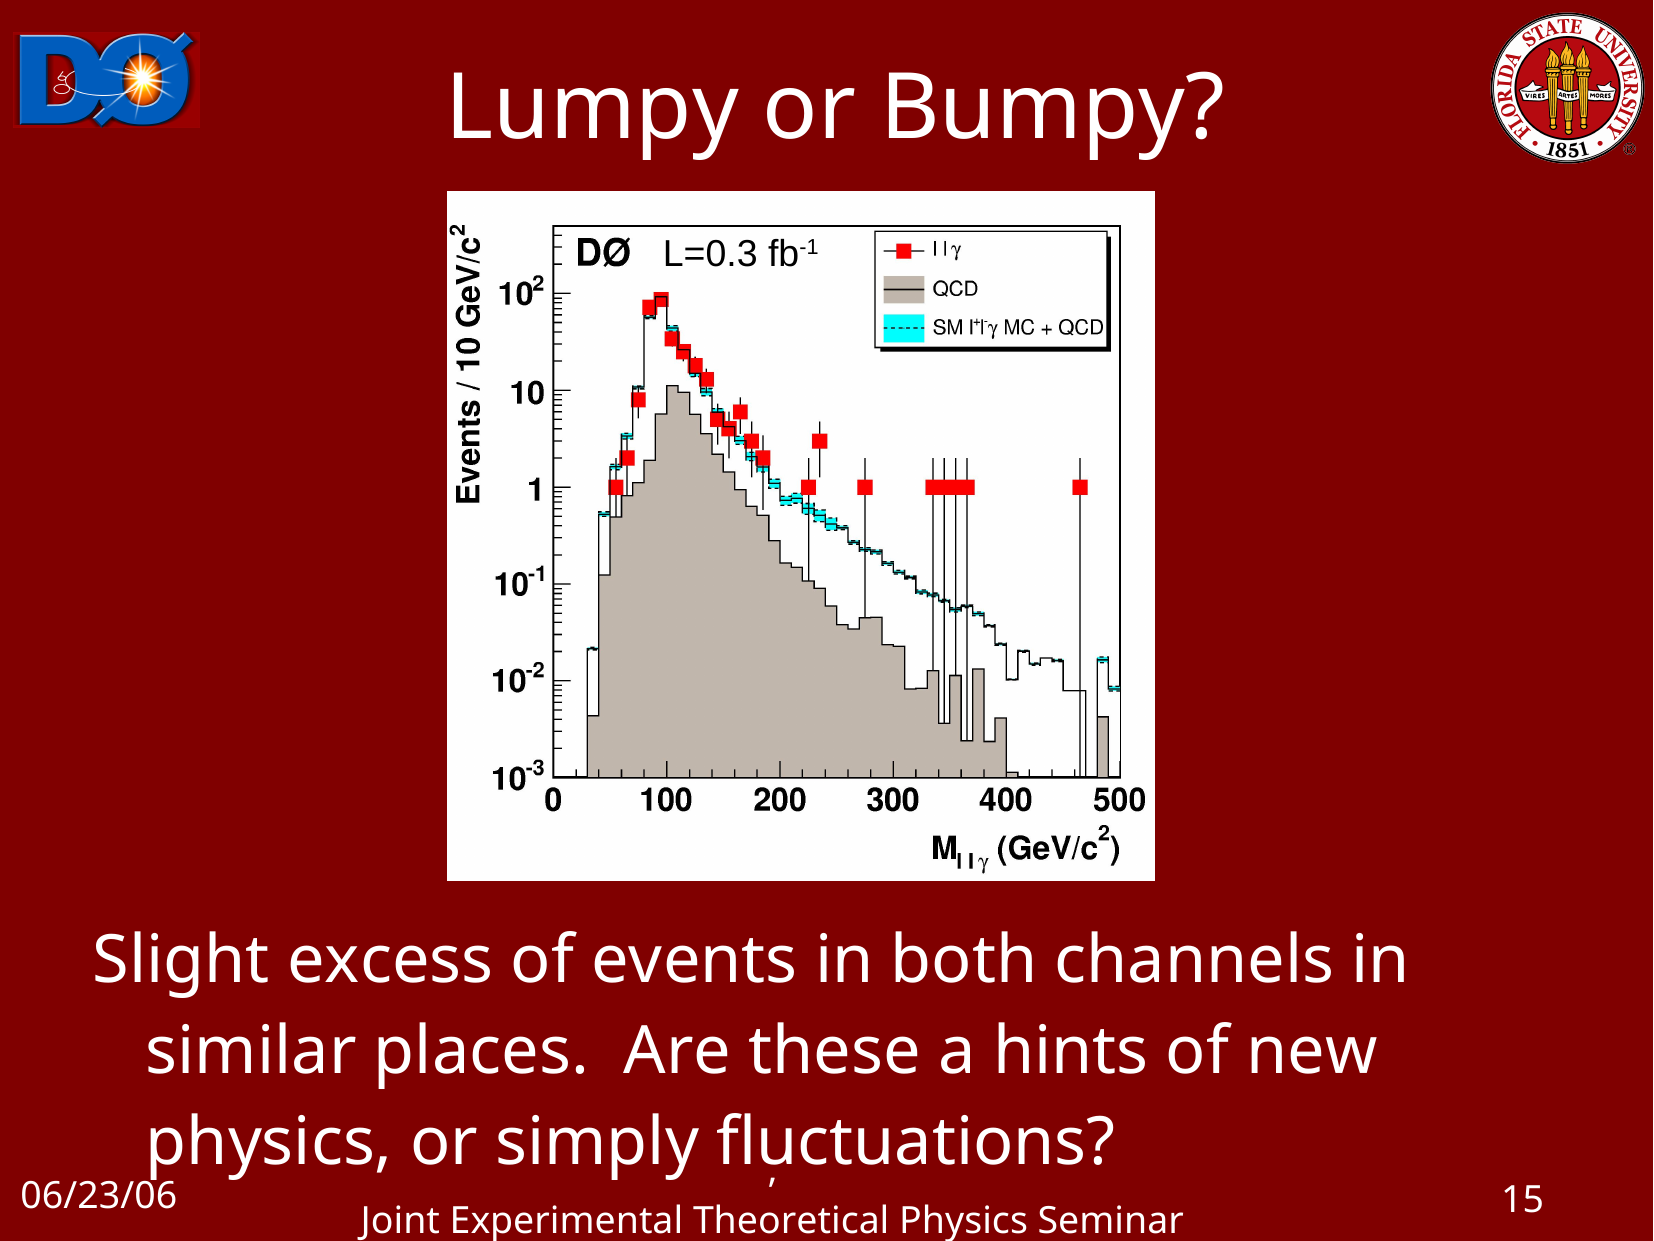

# Lumpy or Bumpy?
L=0.3 fb-1
Slight excess of events in both channels in similar places. Are these a hints of new physics, or simply fluctuations?